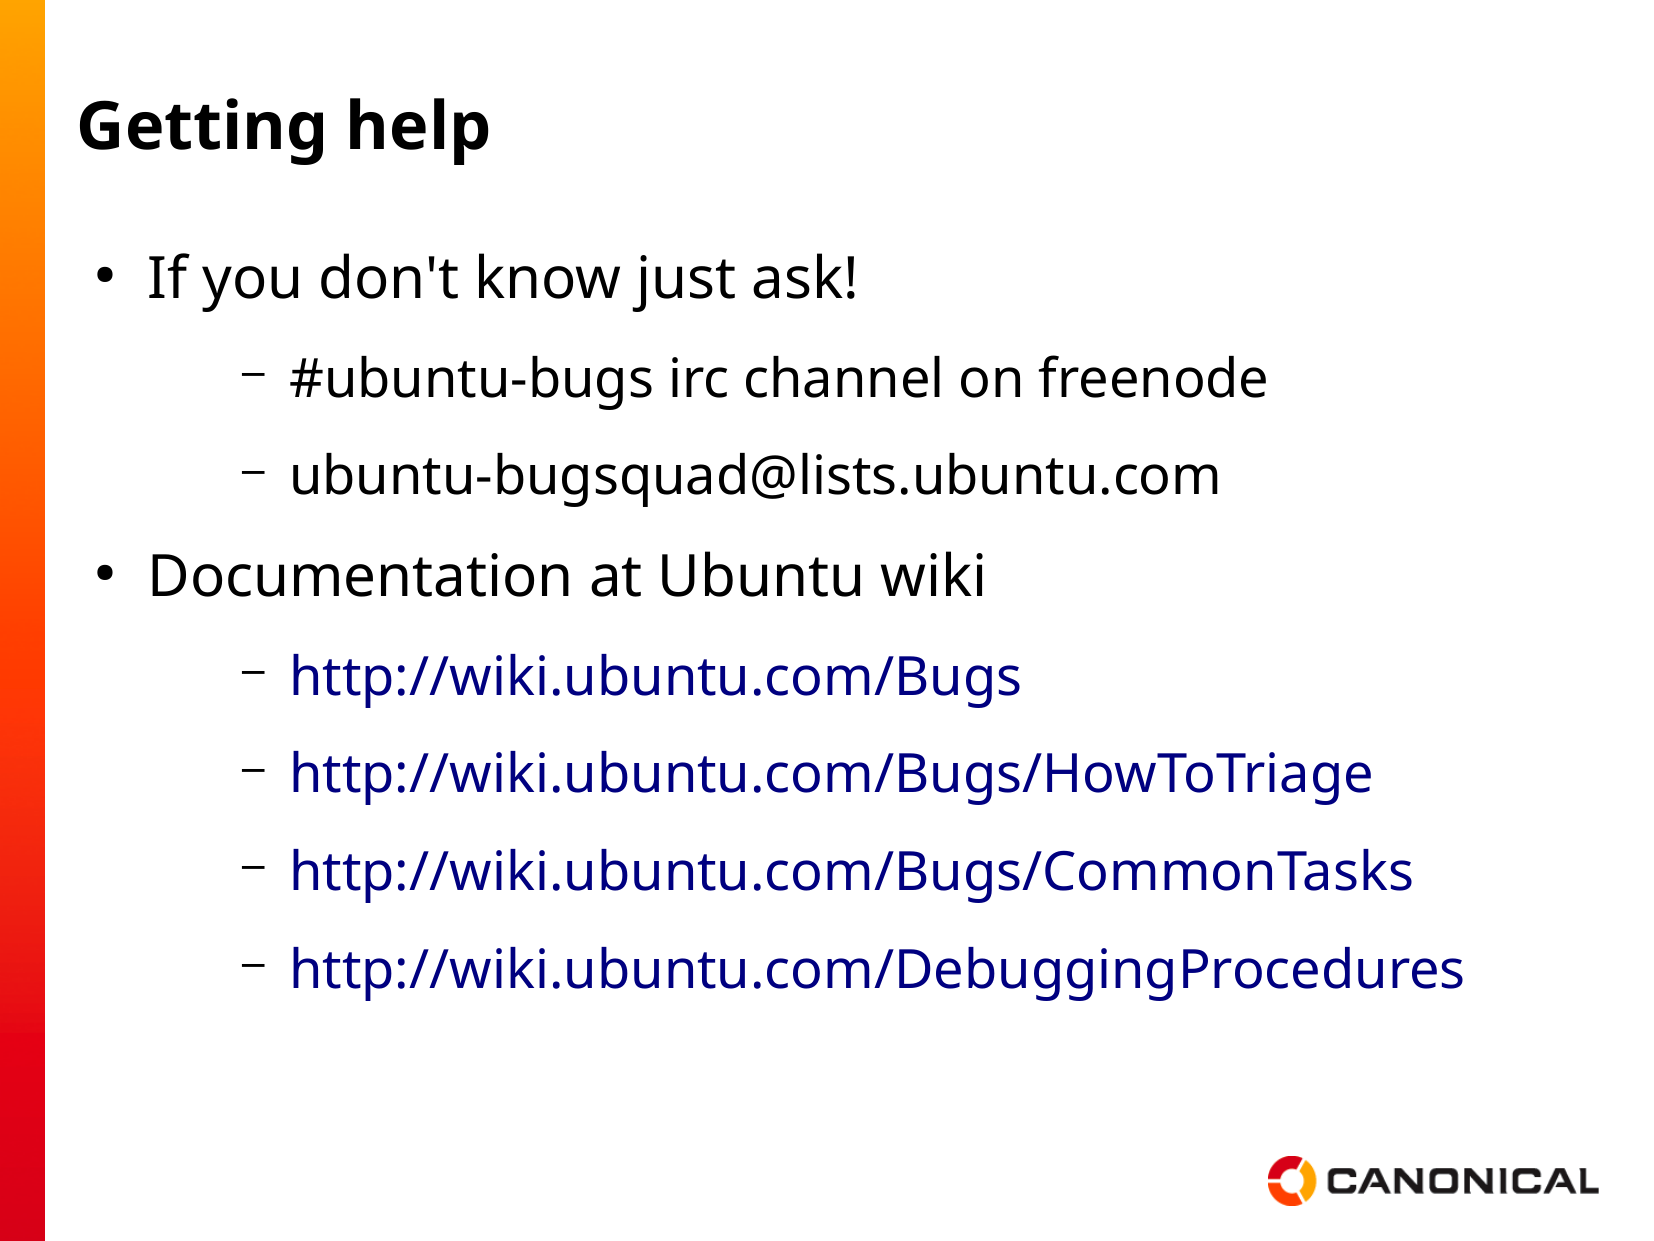

# Getting help
If you don't know just ask!
#ubuntu-bugs irc channel on freenode
ubuntu-bugsquad@lists.ubuntu.com
Documentation at Ubuntu wiki
http://wiki.ubuntu.com/Bugs
http://wiki.ubuntu.com/Bugs/HowToTriage
http://wiki.ubuntu.com/Bugs/CommonTasks
http://wiki.ubuntu.com/DebuggingProcedures